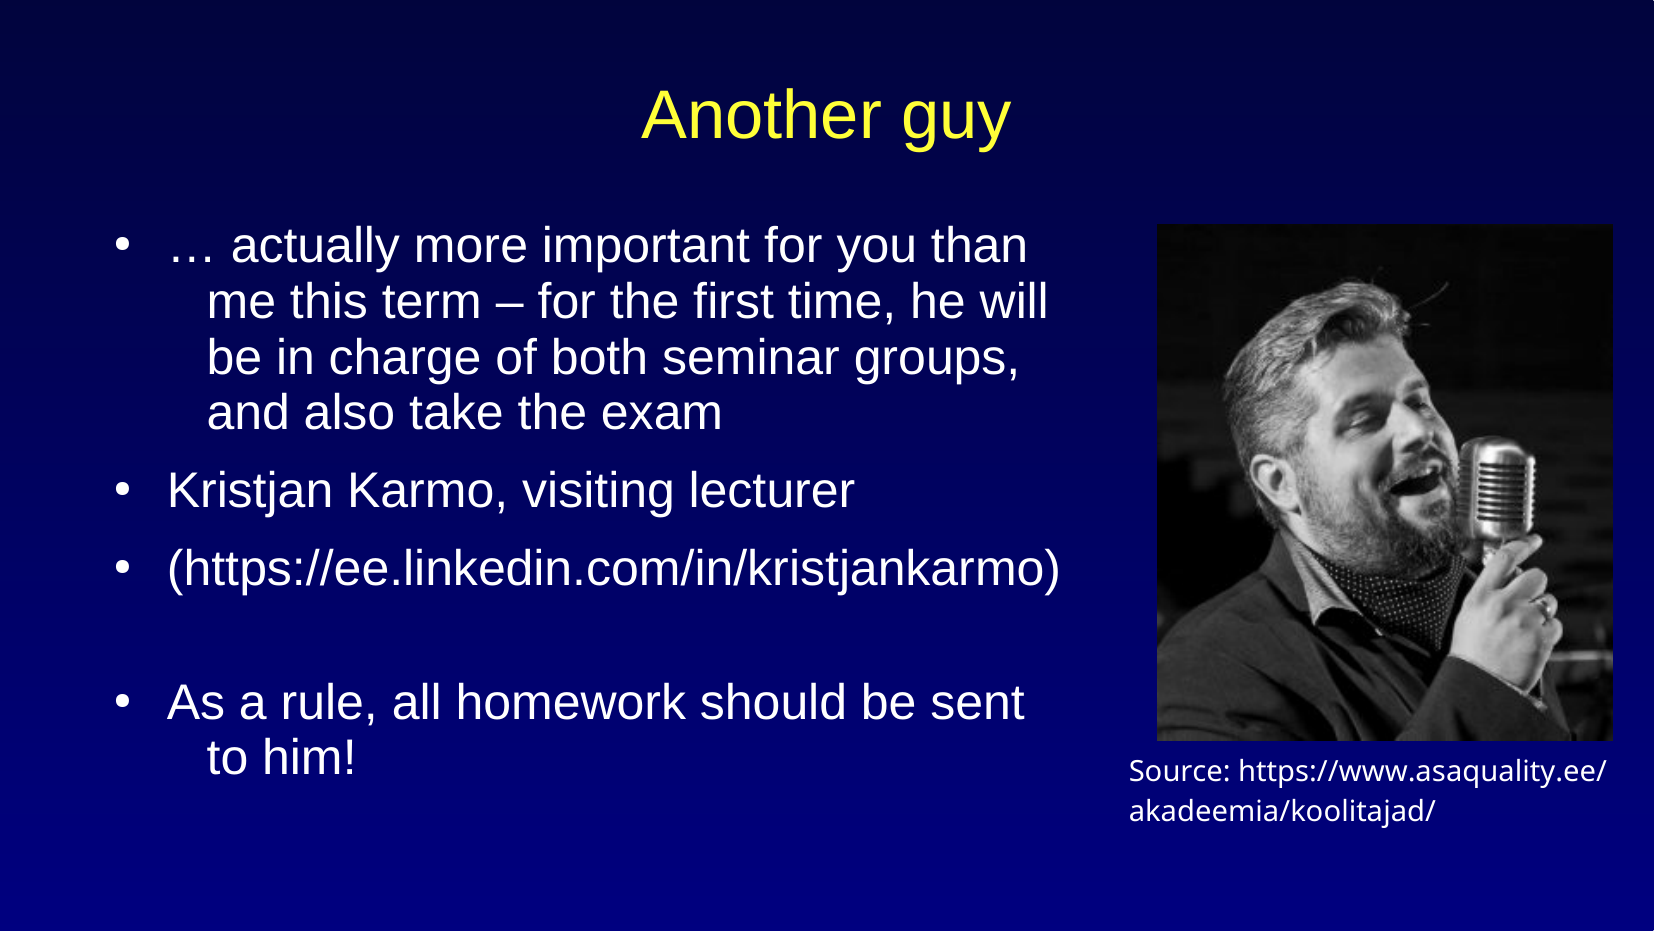

# Another guy
… actually more important for you than me this term – for the first time, he will be in charge of both seminar groups, and also take the exam
Kristjan Karmo, visiting lecturer
(https://ee.linkedin.com/in/kristjankarmo)
As a rule, all homework should be sent to him!
Source: https://www.asaquality.ee/ akadeemia/koolitajad/